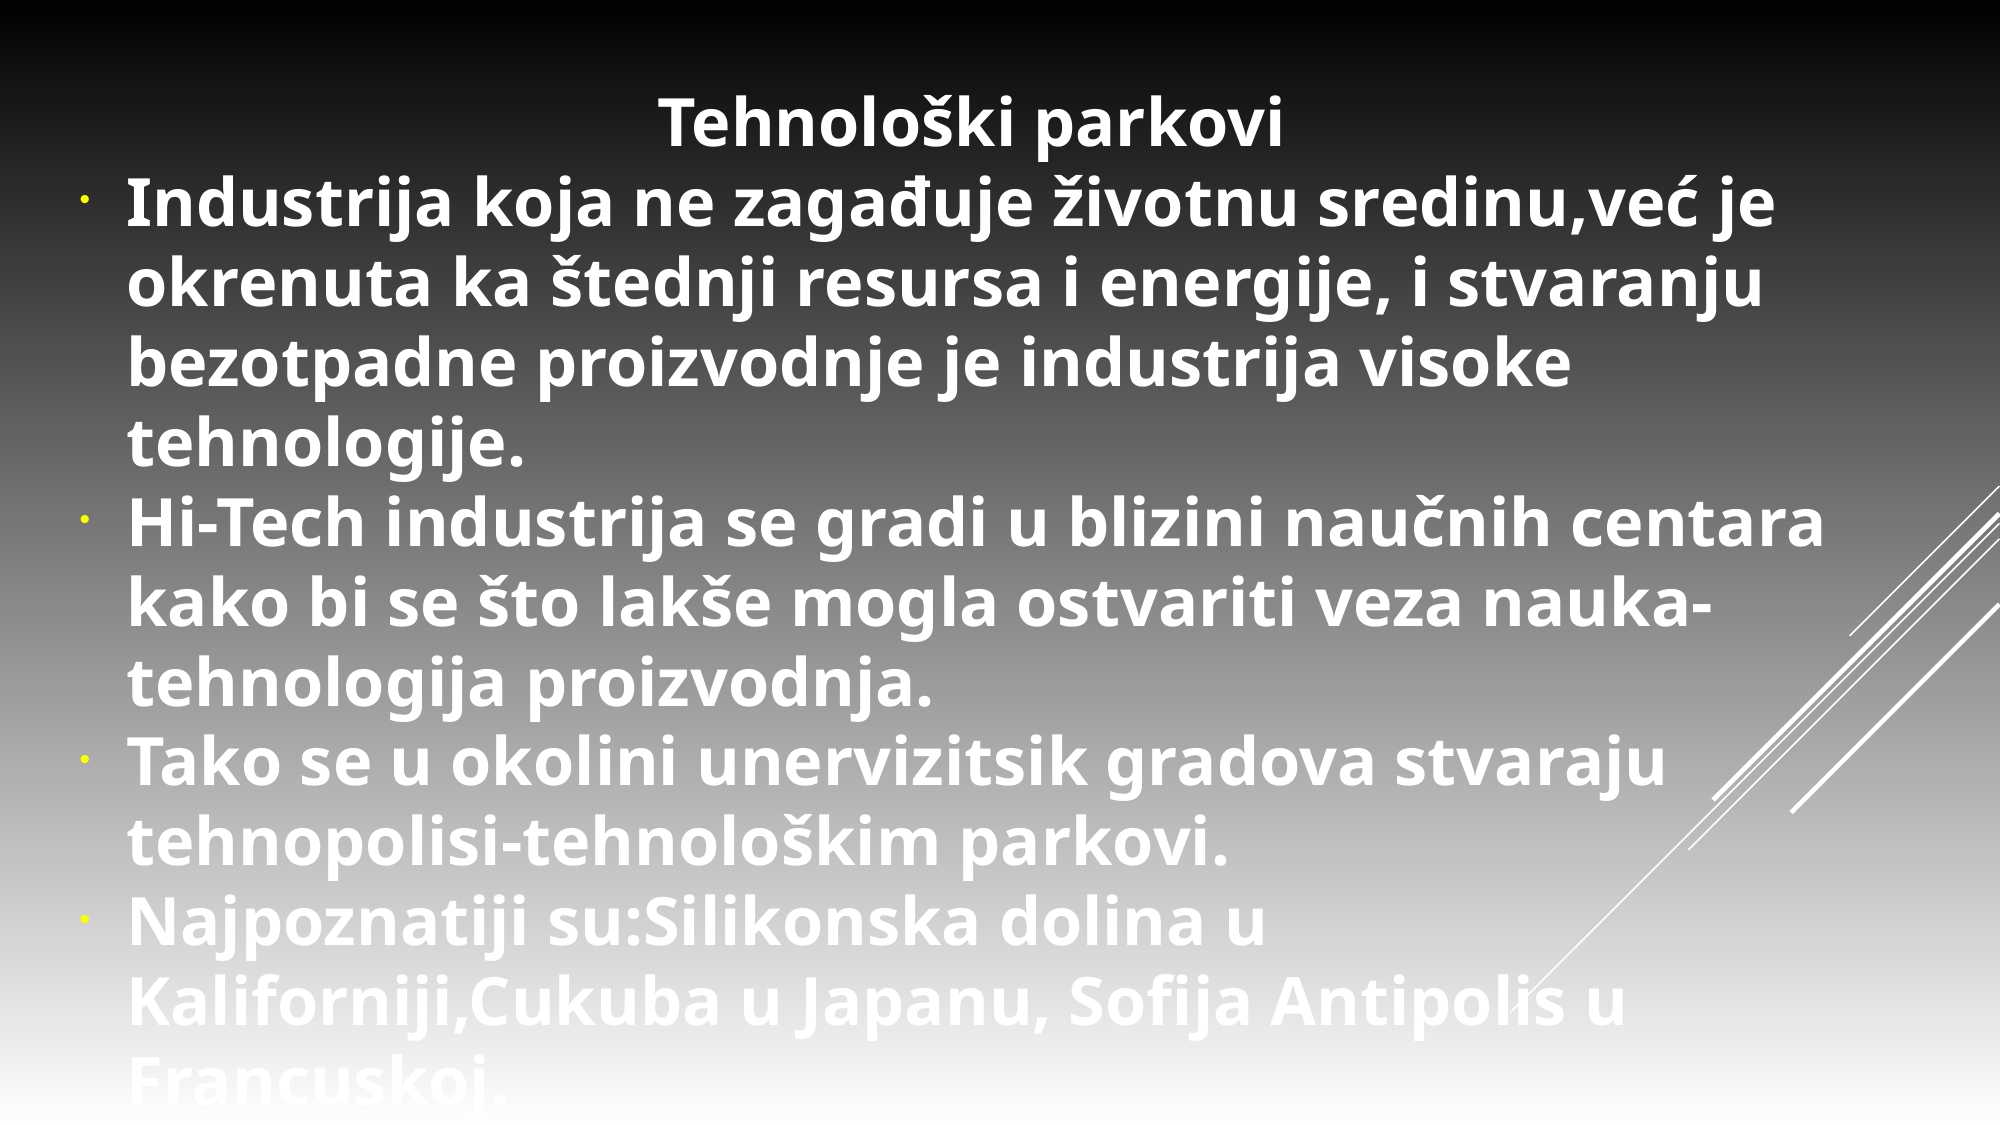

Tehnološki parkovi
Industrija koja ne zagađuje životnu sredinu,već je okrenuta ka štednji resursa i energije, i stvaranju bezotpadne proizvodnje je industrija visoke tehnologije.
Hi-Tech industrija se gradi u blizini naučnih centara kako bi se što lakše mogla ostvariti veza nauka-tehnologija proizvodnja.
Tako se u okolini unervizitsik gradova stvaraju tehnopolisi-tehnološkim parkovi.
Najpoznatiji su:Silikonska dolina u Kaliforniji,Cukuba u Japanu, Sofija Antipolis u Francuskoj.